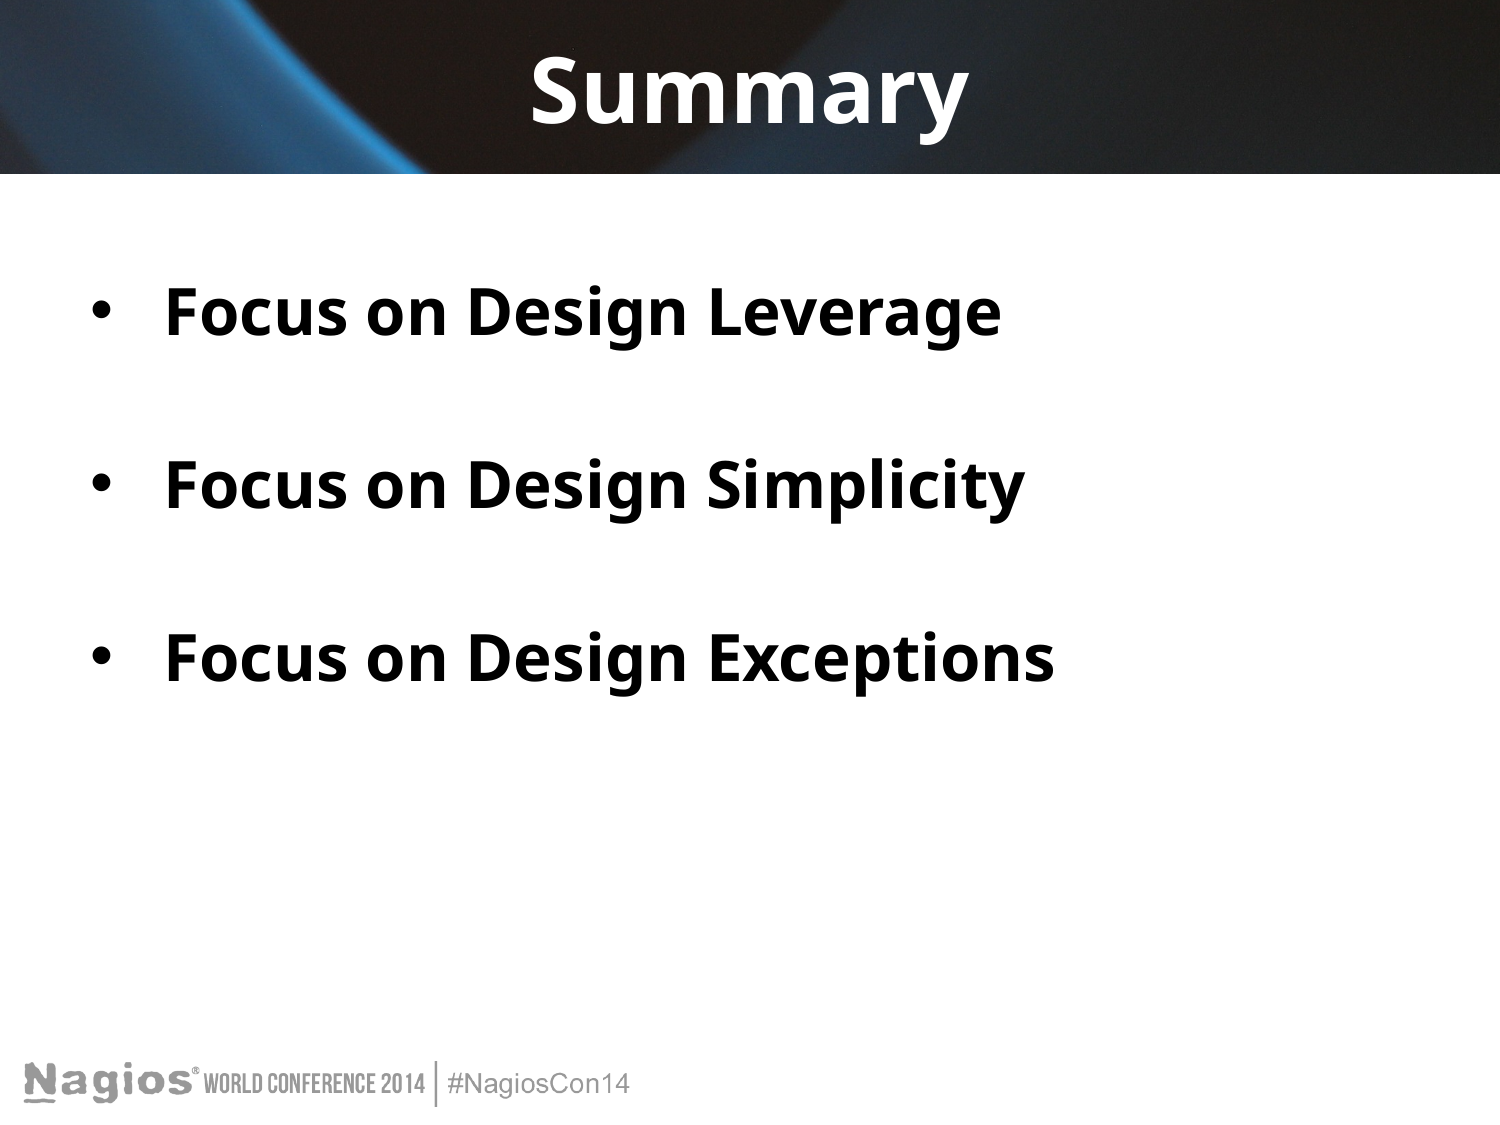

# Summary
Focus on Design Leverage
Focus on Design Simplicity
Focus on Design Exceptions